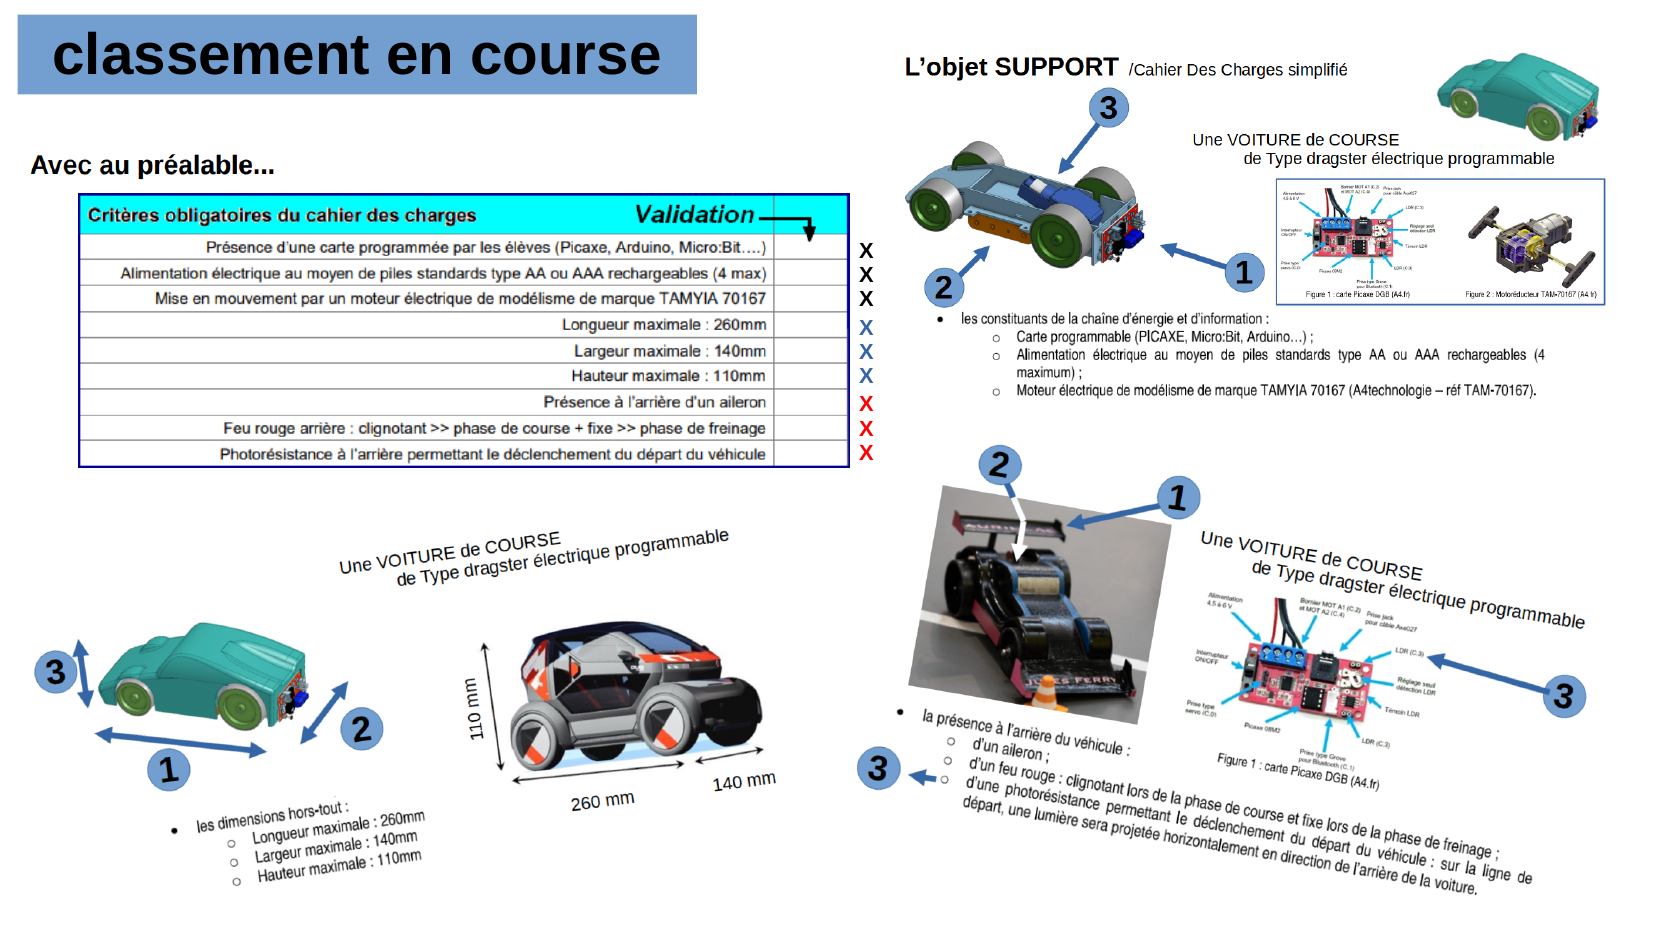

classement en course
X
X
X
X
X
X
X
X
X